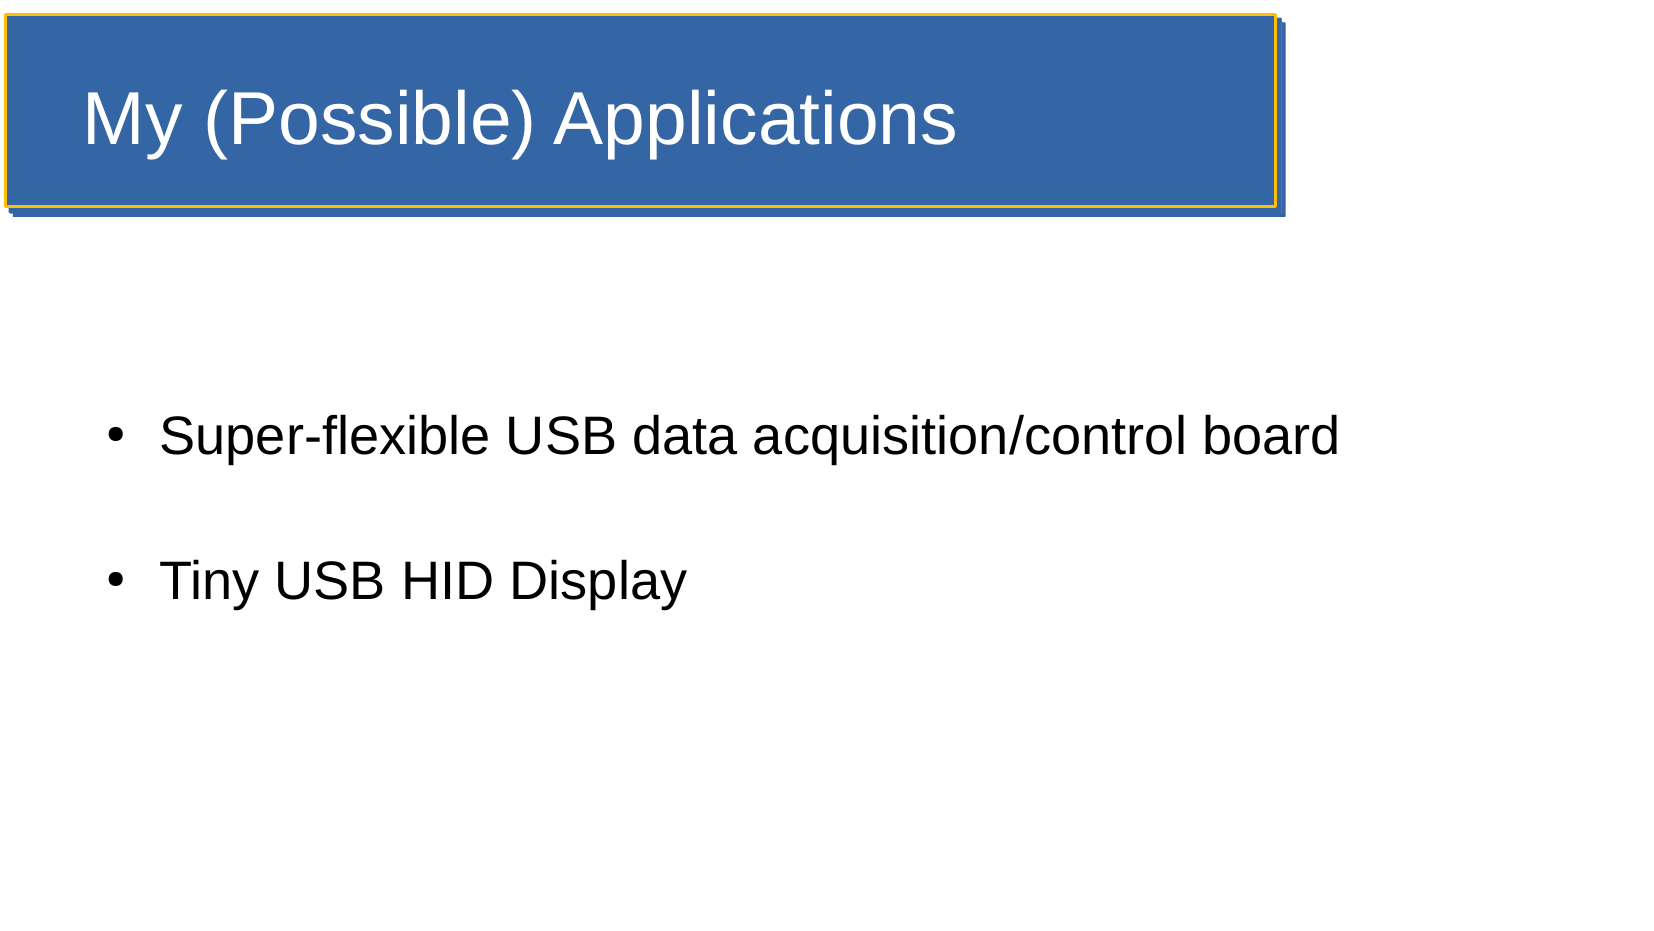

# My (Possible) Applications
Super-flexible USB data acquisition/control board
Tiny USB HID Display